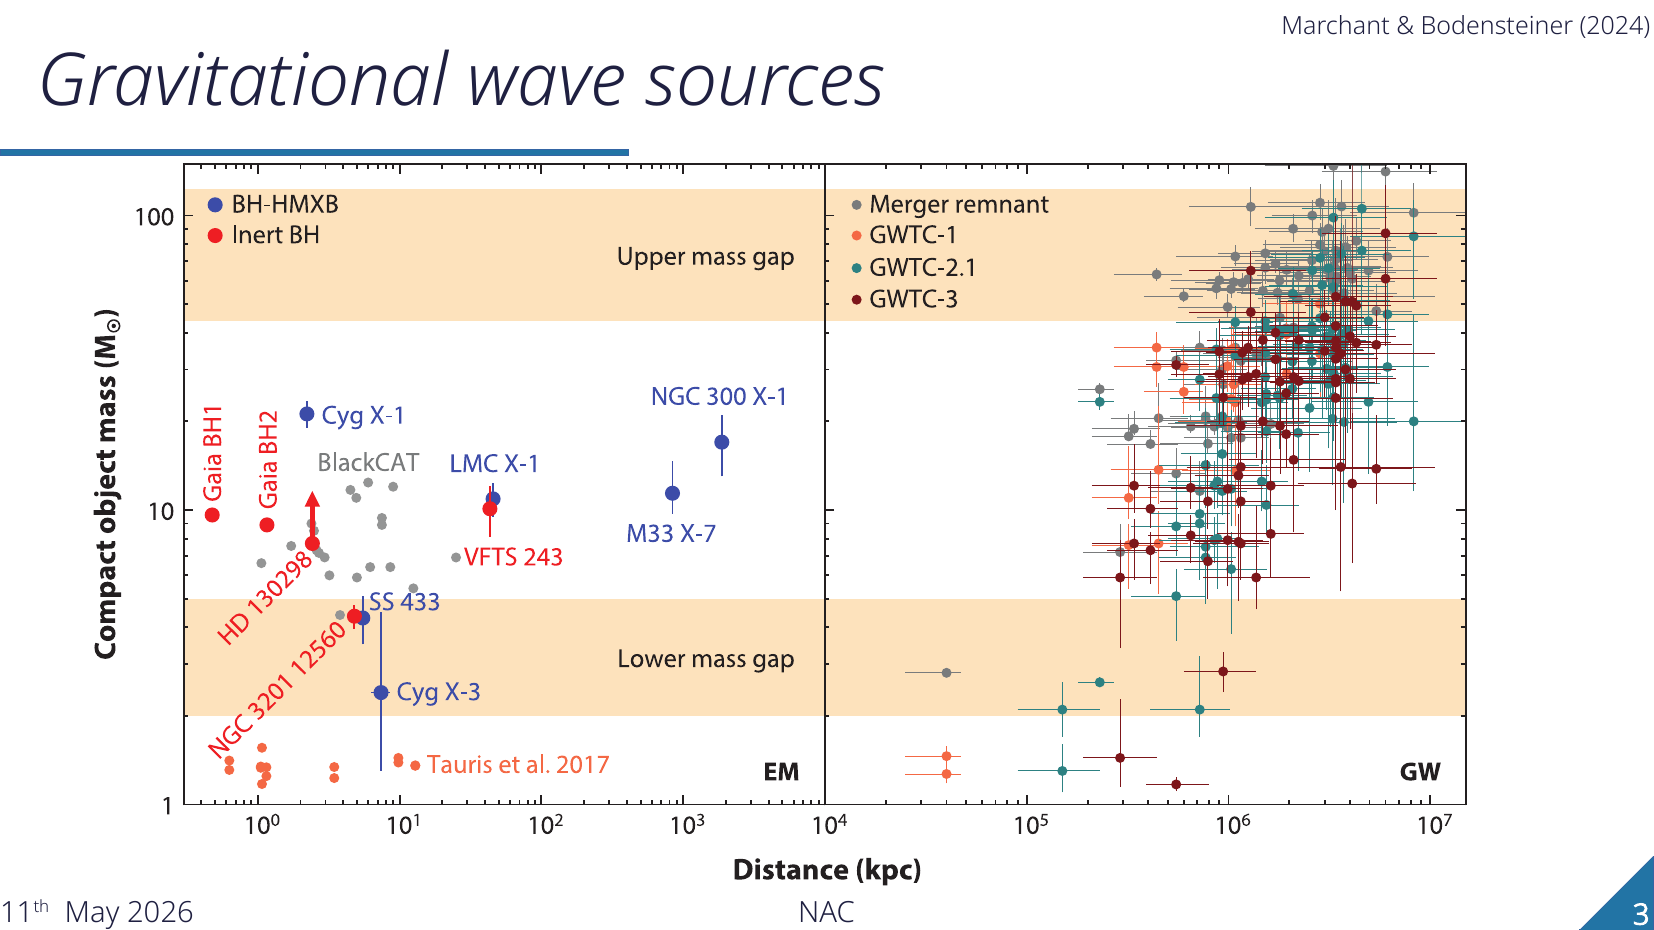

# Gravitational wave sources
Marchant & Bodensteiner (2024)
3